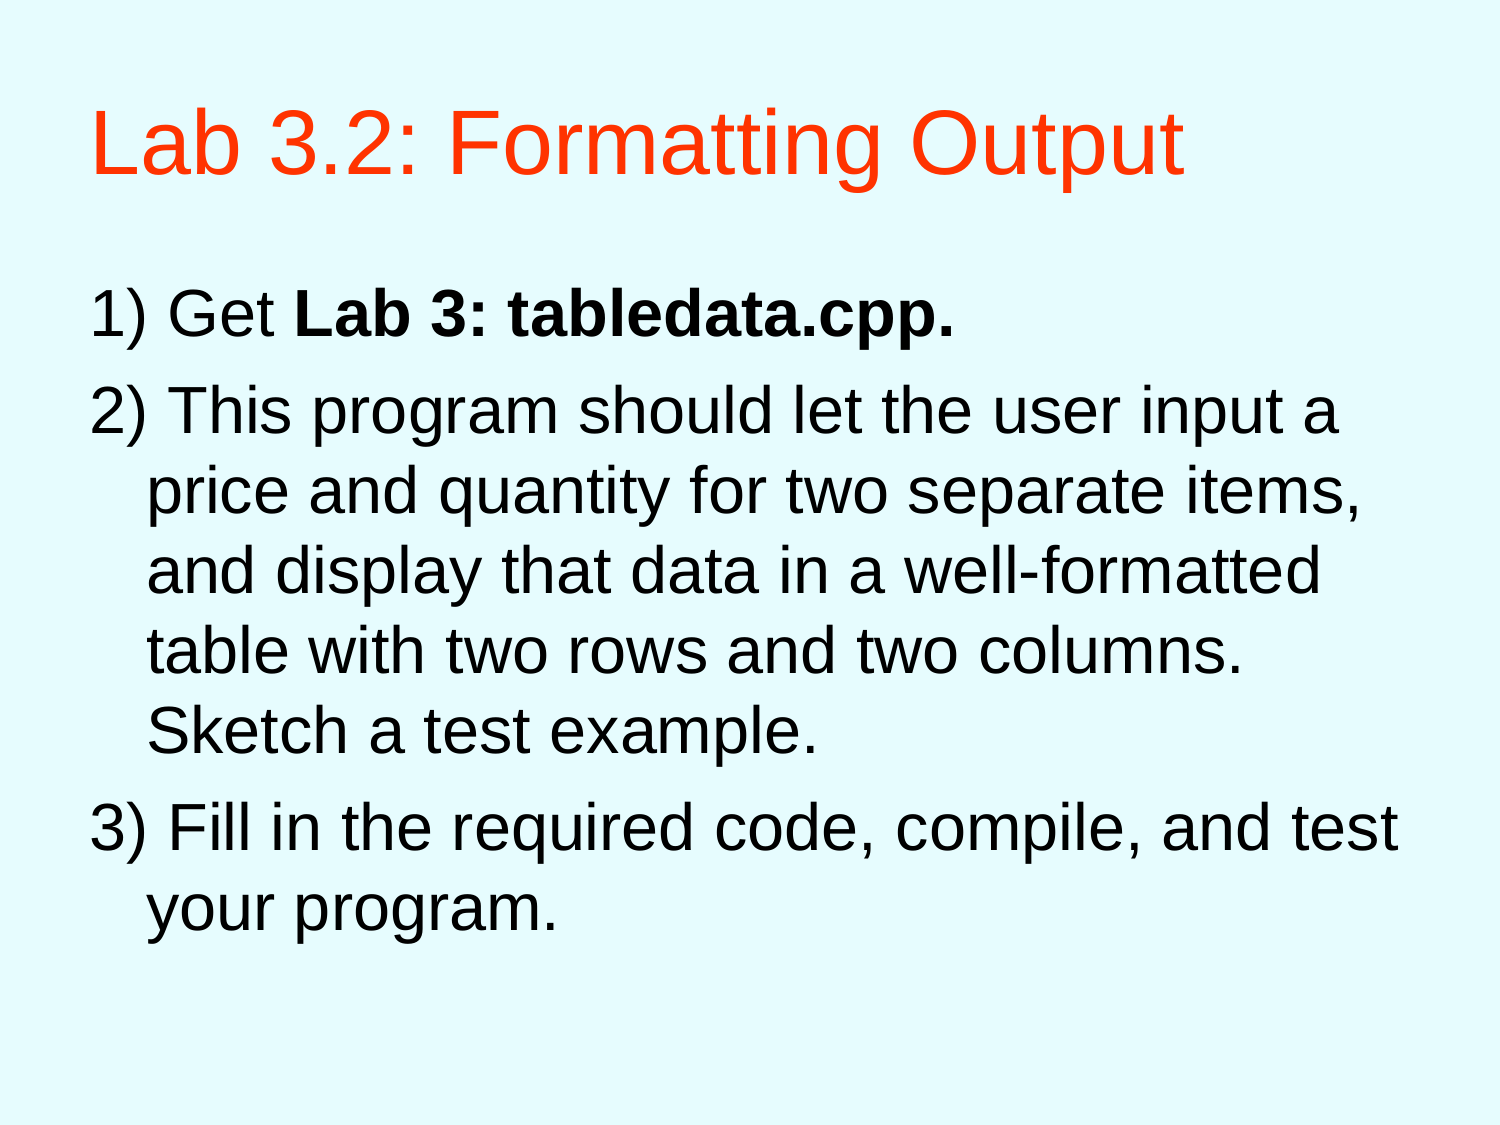

# Lab 3.2: Formatting Output
 Get Lab 3: tabledata.cpp.
 This program should let the user input a price and quantity for two separate items, and display that data in a well-formatted table with two rows and two columns. Sketch a test example.
 Fill in the required code, compile, and test your program.